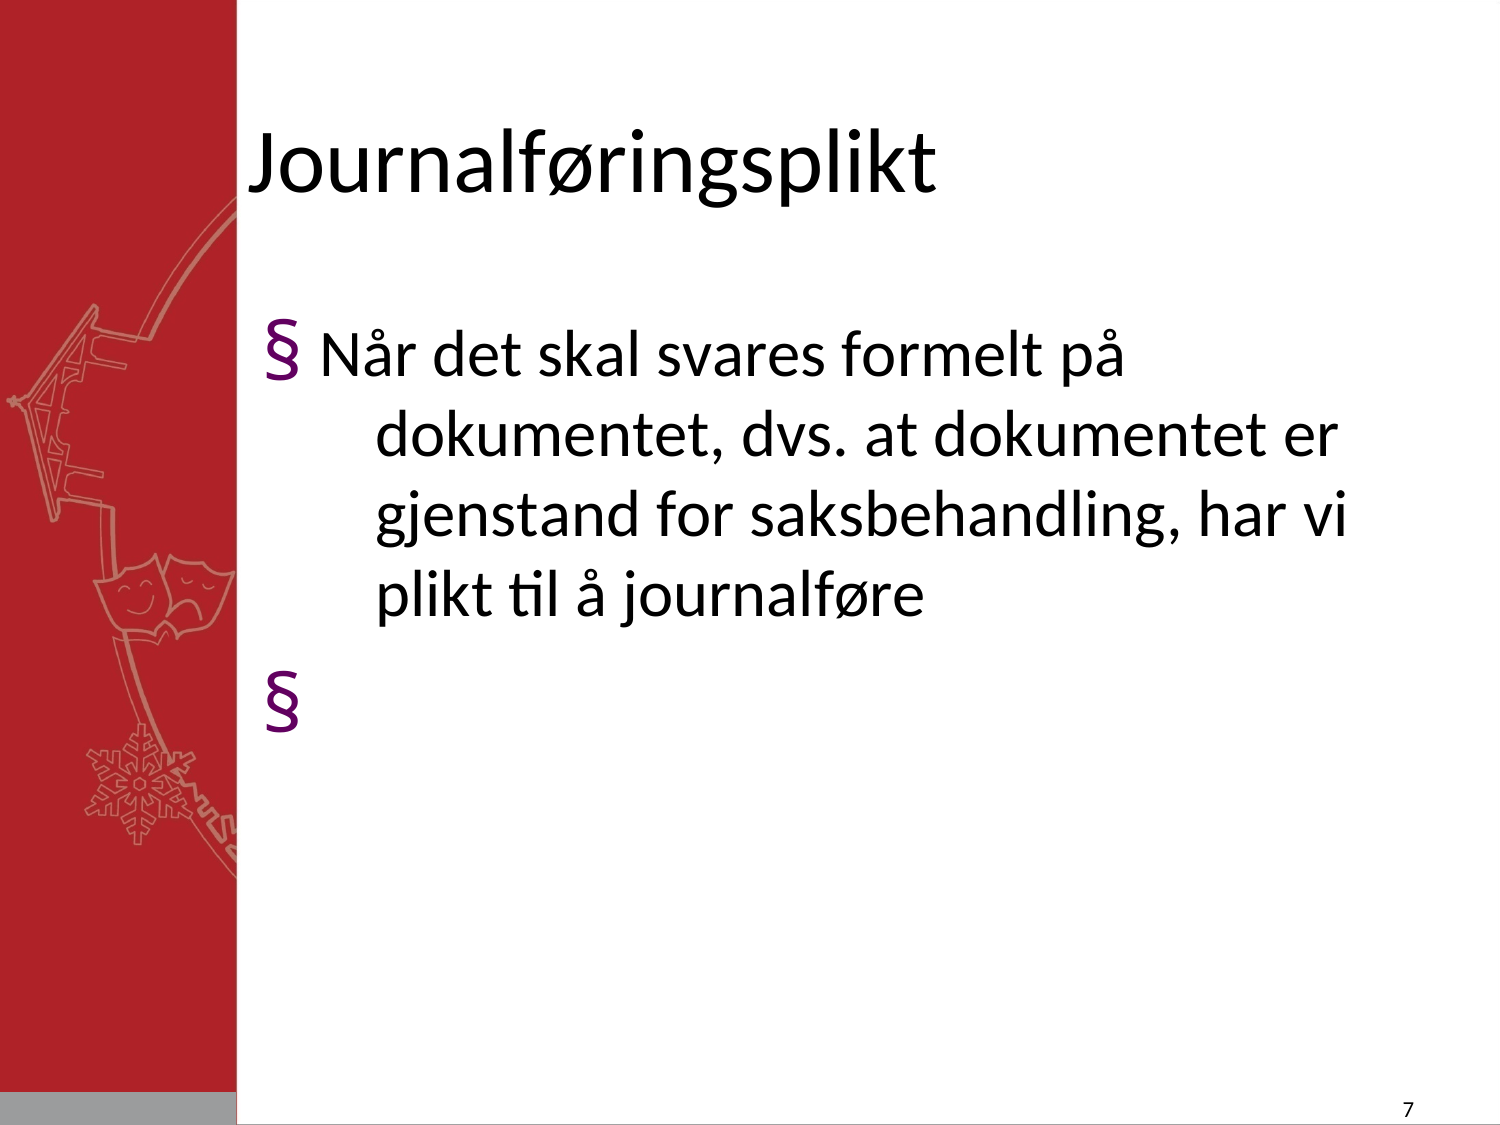

# Journalføringsplikt
Når det skal svares formelt på dokumentet, dvs. at dokumentet er gjenstand for saksbehandling, har vi plikt til å journalføre